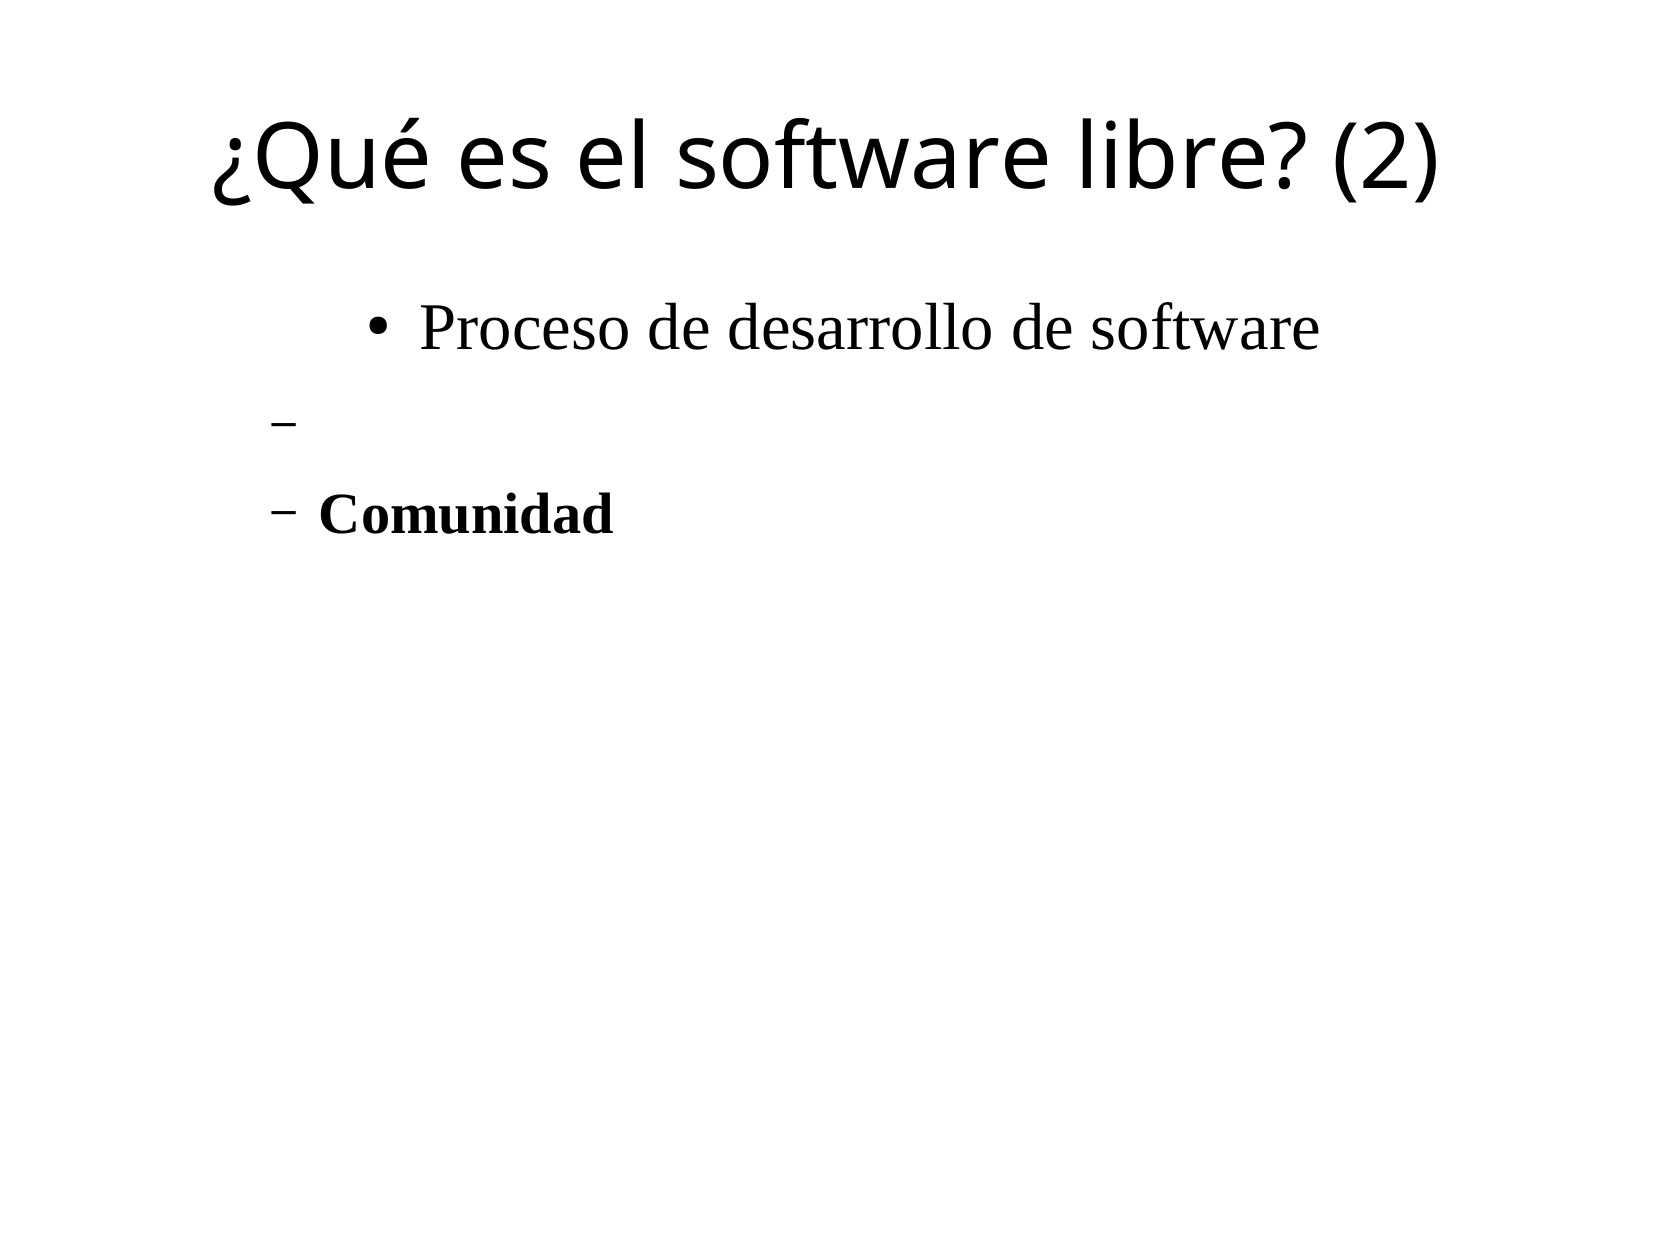

# ¿Qué es el software libre? (2)
Proceso de desarrollo de software
Comunidad